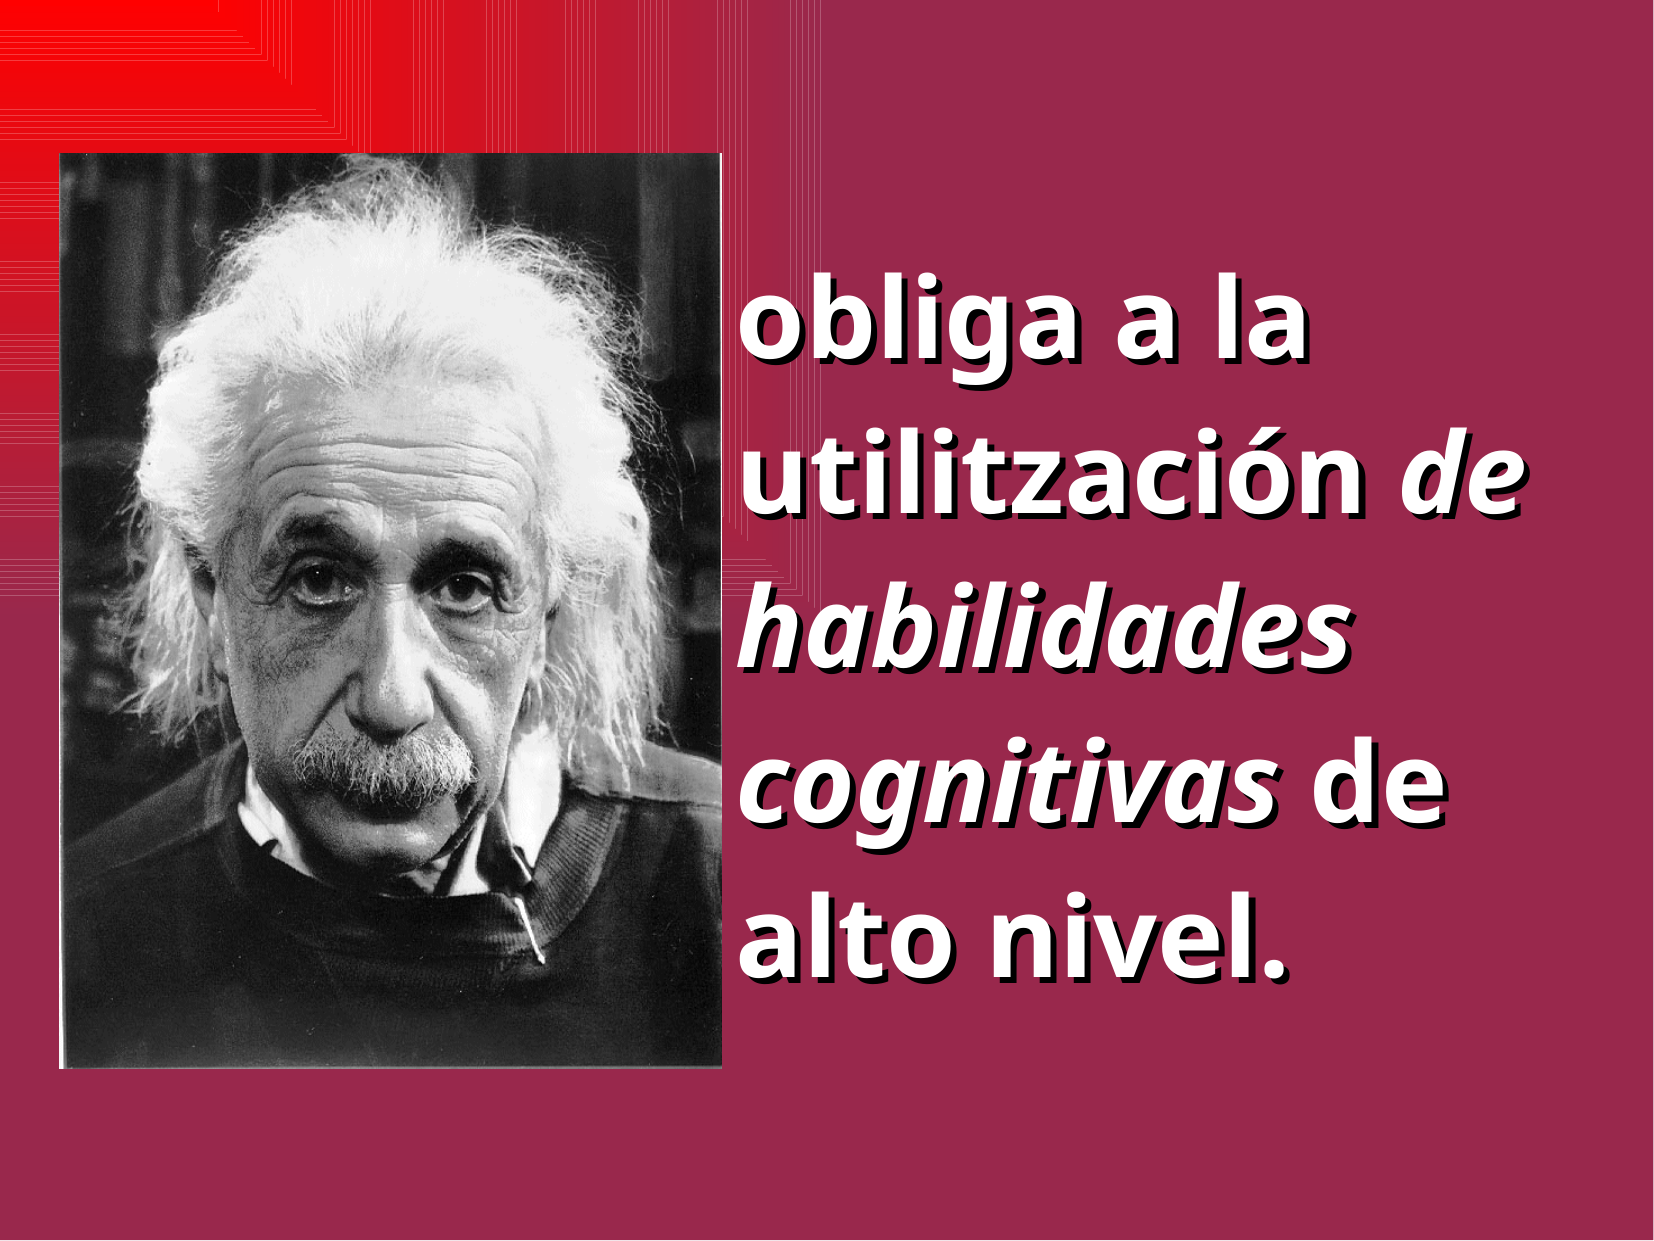

obliga a la utilitzación de habilidades cognitivas de alto nivel.